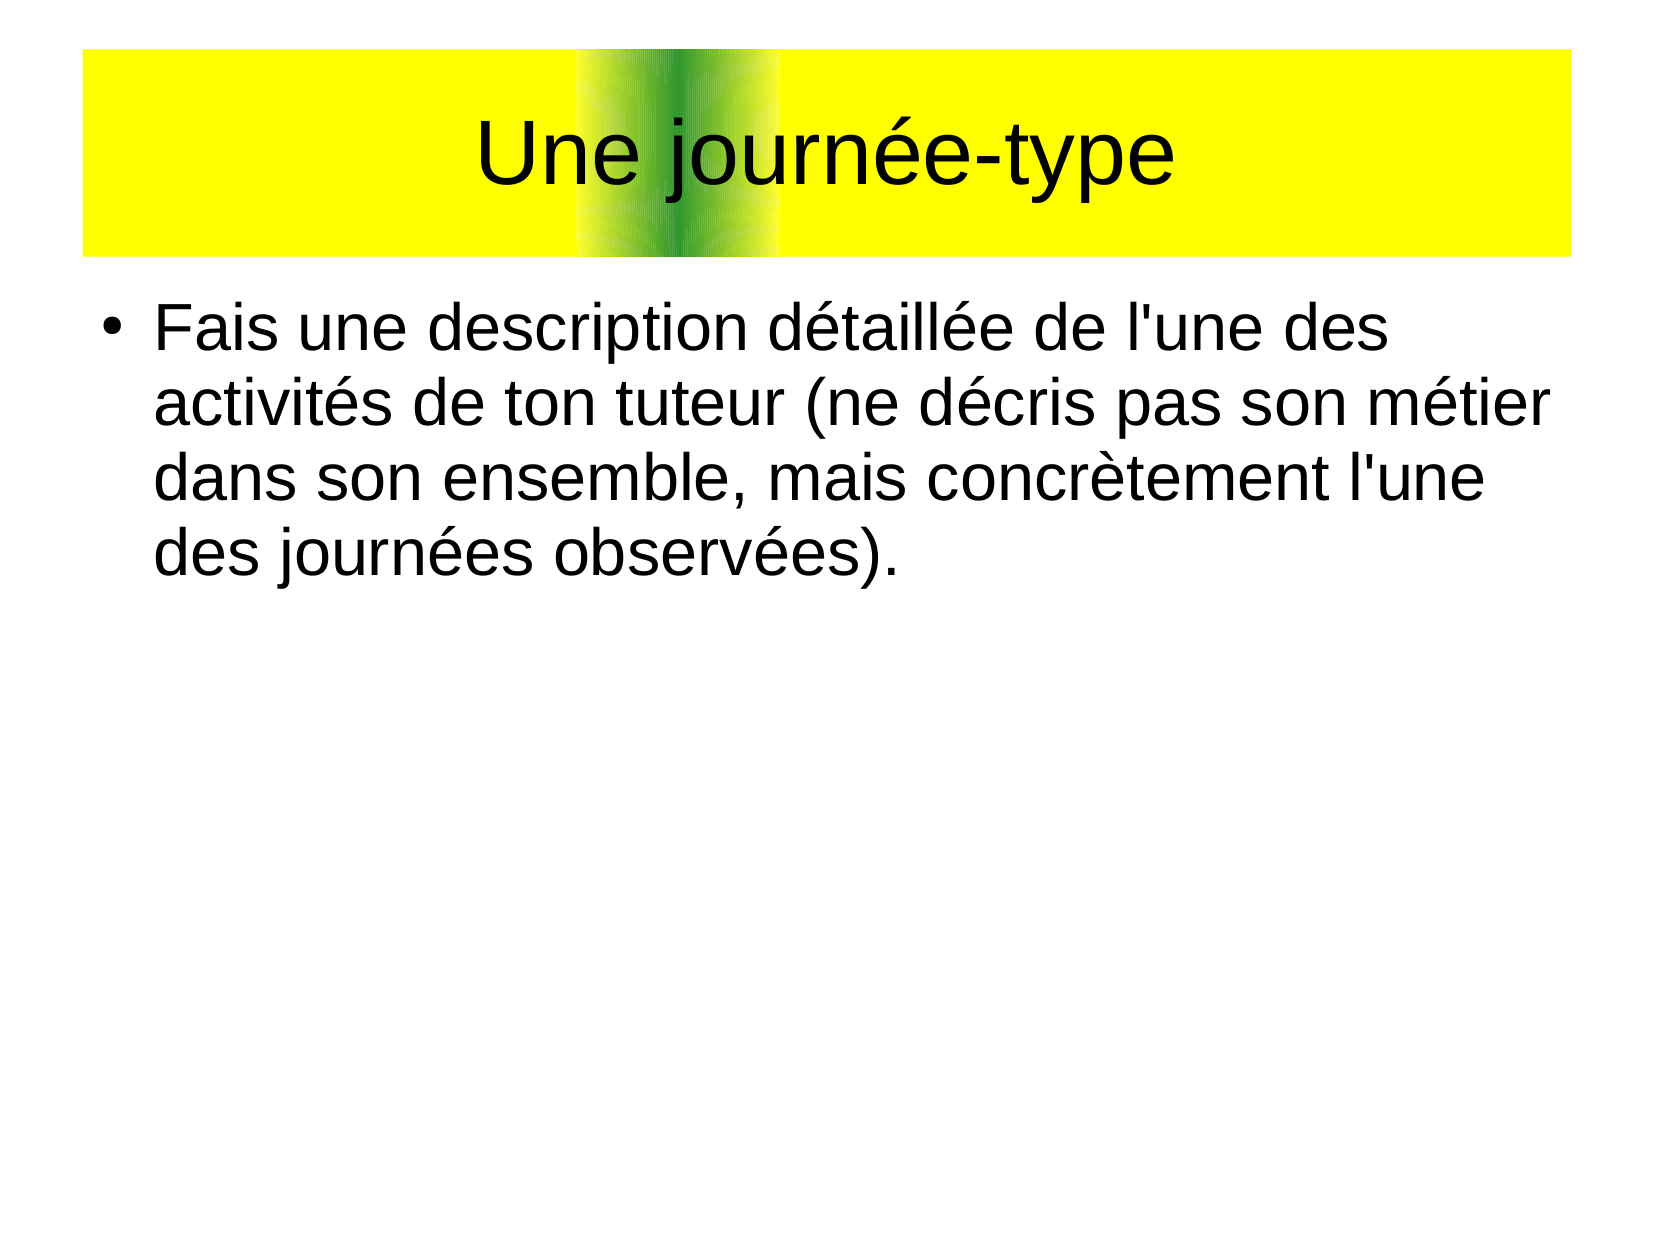

# Une journée-type
Fais une description détaillée de l'une des activités de ton tuteur (ne décris pas son métier dans son ensemble, mais concrètement l'une des journées observées).